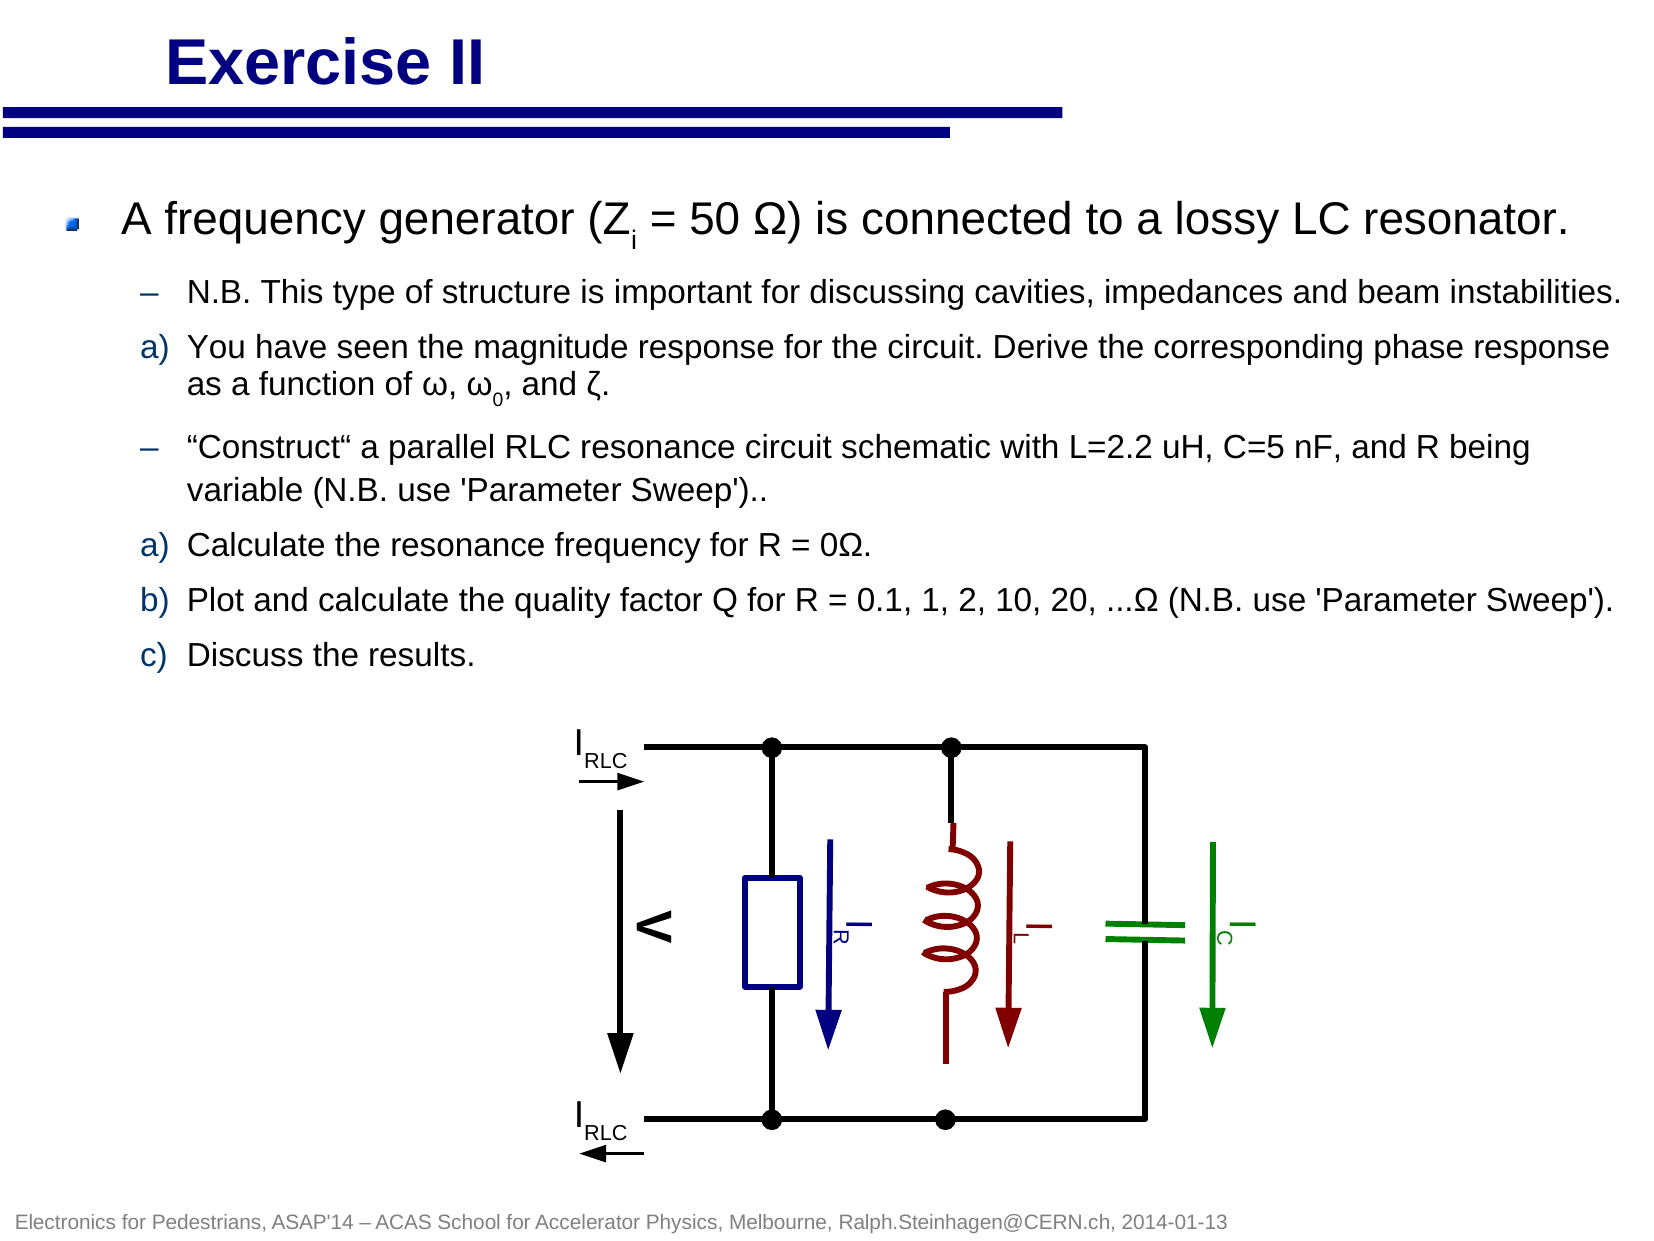

# Exercise II
A frequency generator (Zi = 50 Ω) is connected to a lossy LC resonator.
N.B. This type of structure is important for discussing cavities, impedances and beam instabilities.
You have seen the magnitude response for the circuit. Derive the corresponding phase response as a function of ω, ω0, and ζ.
“Construct“ a parallel RLC resonance circuit schematic with L=2.2 uH, C=5 nF, and R being variable (N.B. use 'Parameter Sweep')..
Calculate the resonance frequency for R = 0Ω.
Plot and calculate the quality factor Q for R = 0.1, 1, 2, 10, 20, ...Ω (N.B. use 'Parameter Sweep').
Discuss the results.
IRLC
IR
IL
IC
IRLC
V